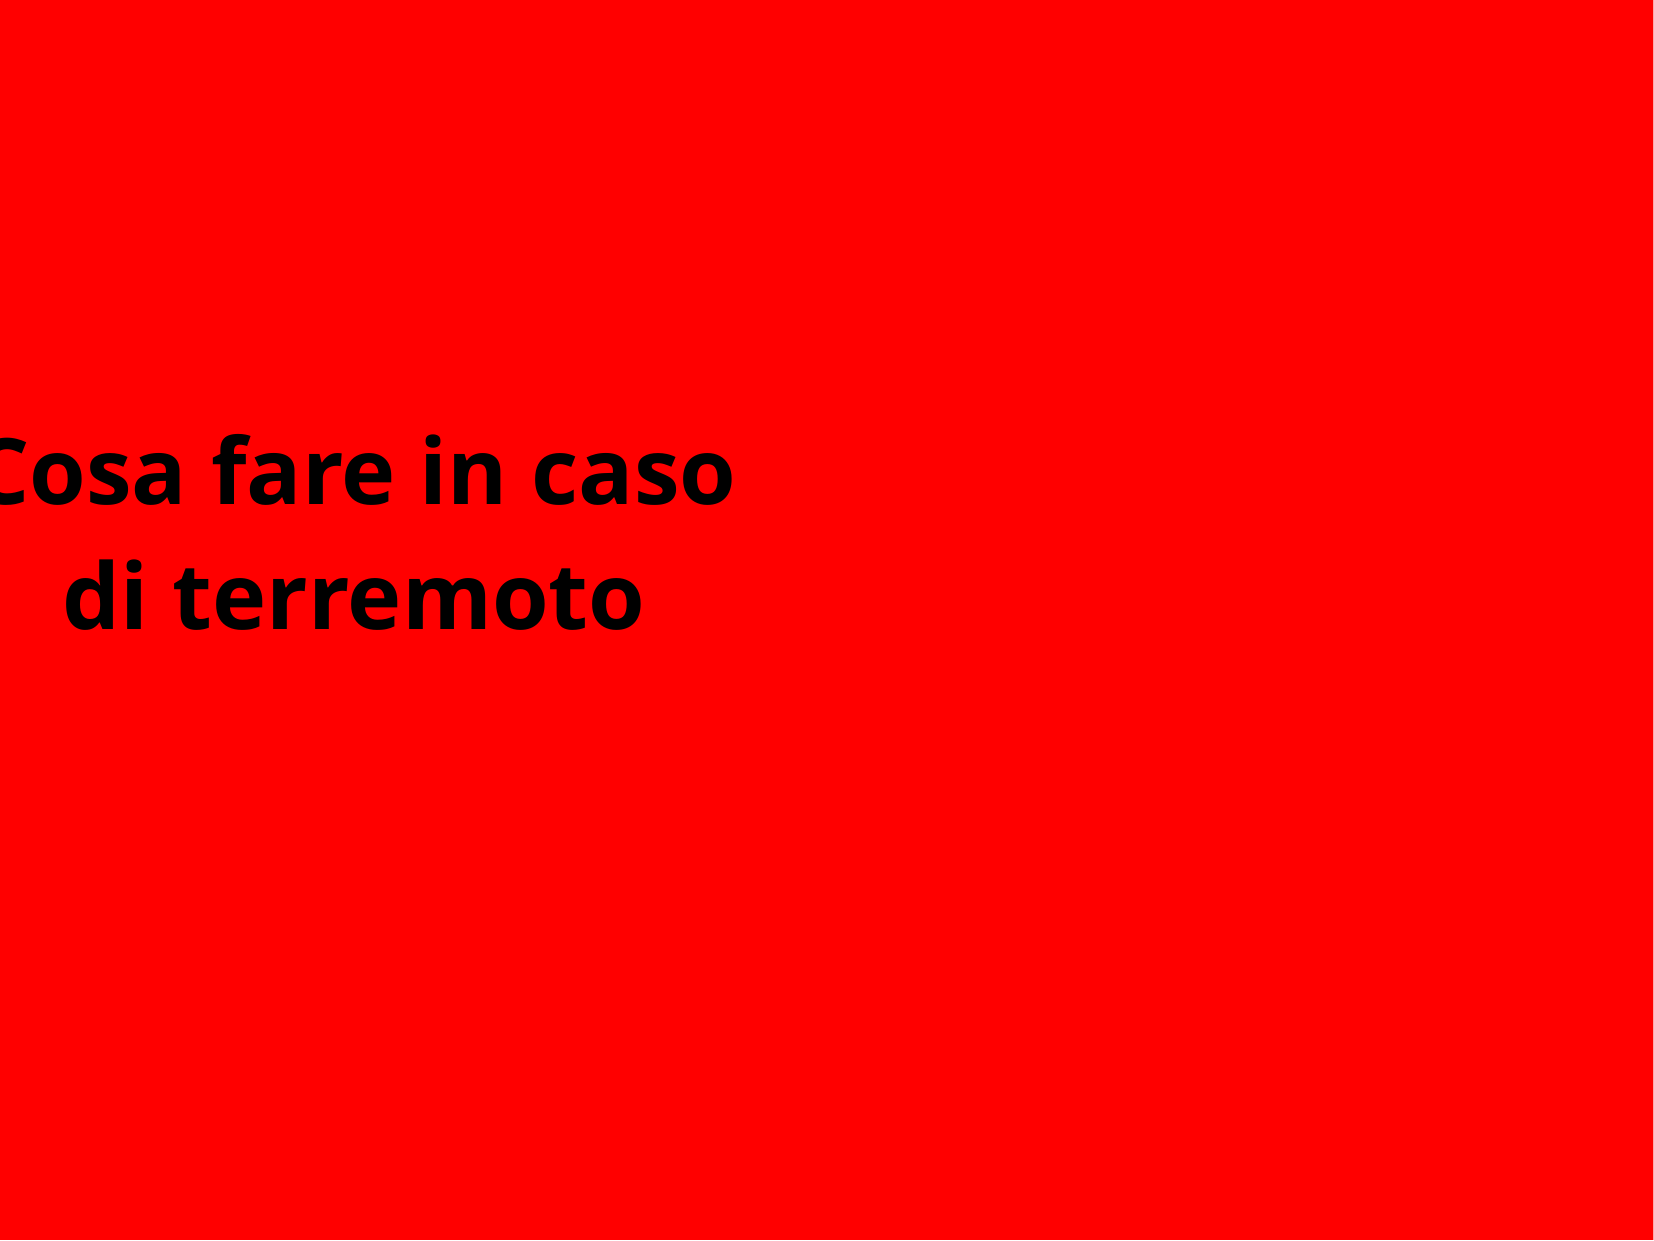

# Cosa fare in caso di terremoto